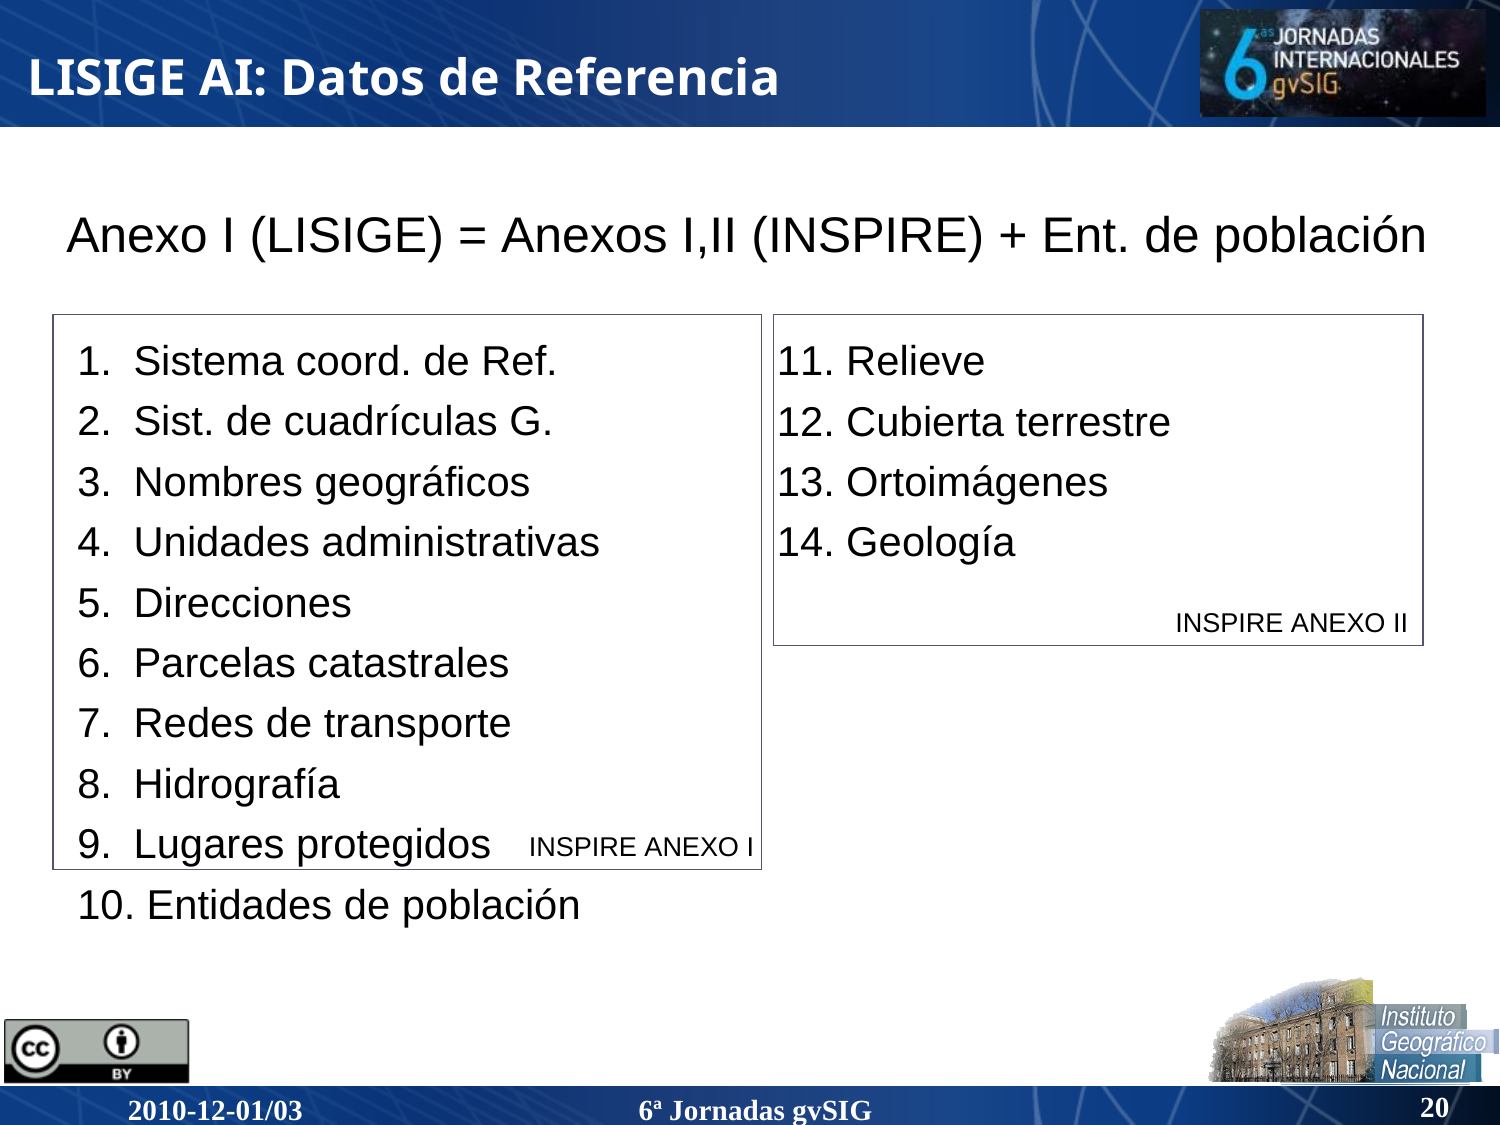

# LISIGE AI: Datos de Referencia
Anexo I (LISIGE) = Anexos I,II (INSPIRE) + Ent. de población
1.	Sistema coord. de Ref.
2.	Sist. de cuadrículas G.
3.	Nombres geográficos
4.	Unidades administrativas
5.	Direcciones
6.	Parcelas catastrales
7.	Redes de transporte
8.	Hidrografía
9.	Lugares protegidos
10. Entidades de población
11. Relieve
12. Cubierta terrestre
13. Ortoimágenes
14. Geología
INSPIRE ANEXO II
INSPIRE ANEXO I